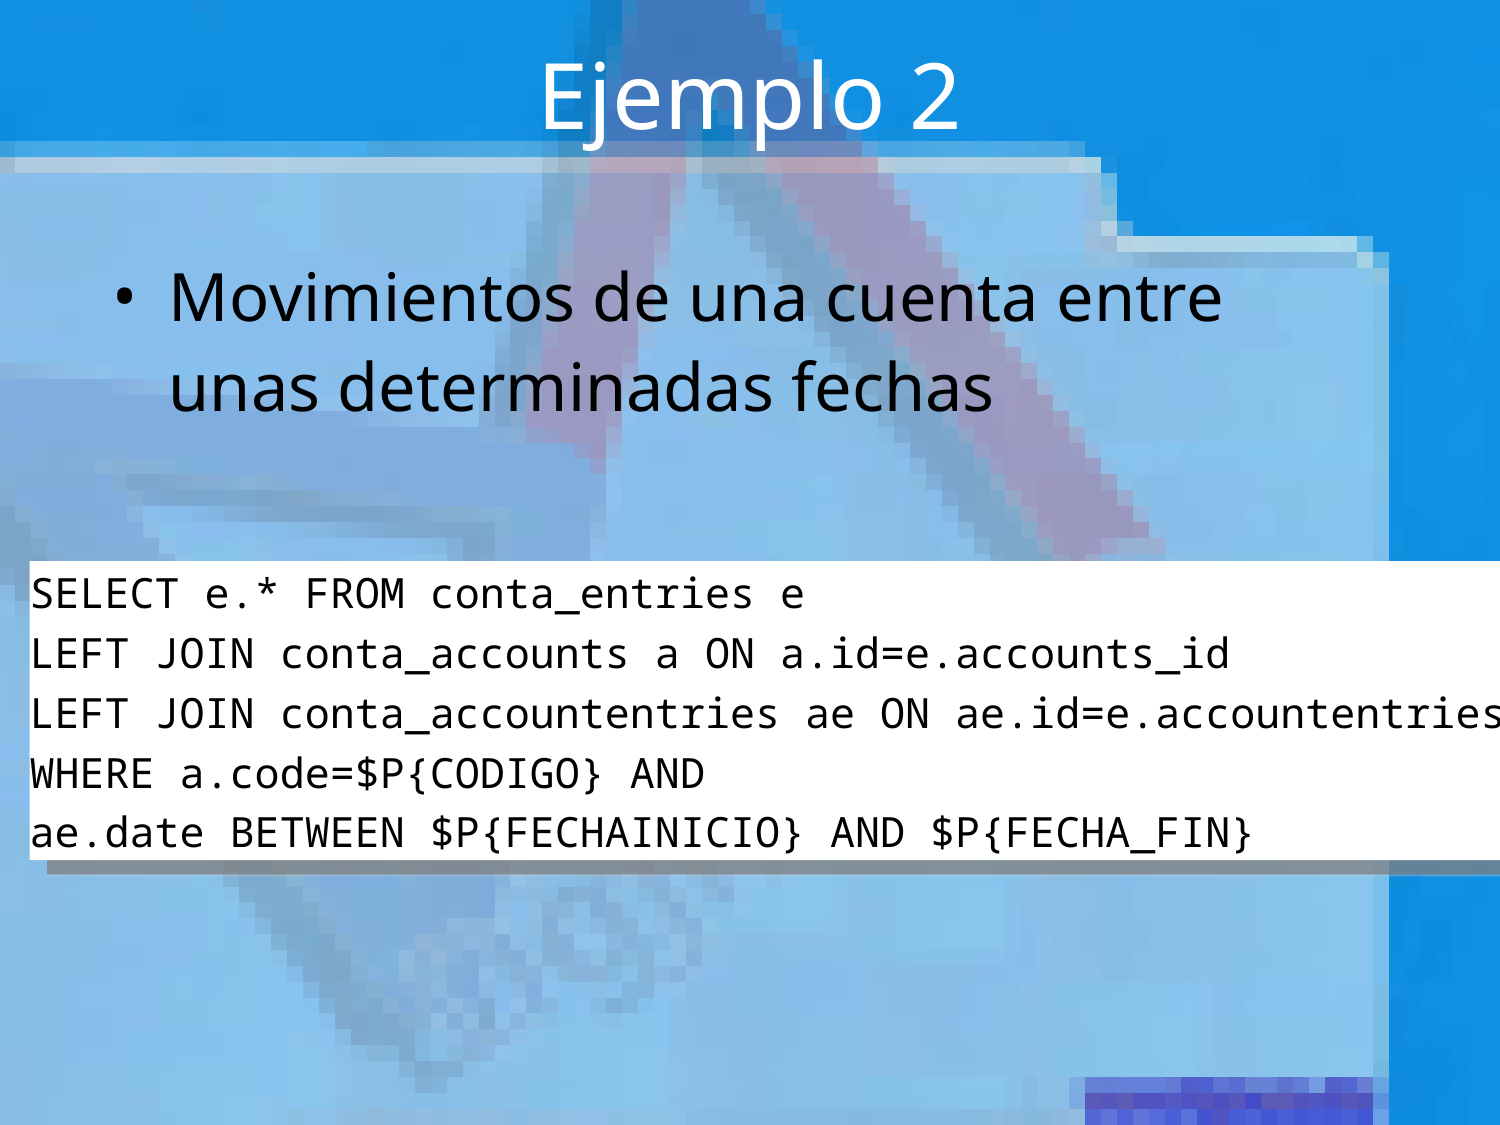

# Ejemplo 2
Movimientos de una cuenta entre unas determinadas fechas
SELECT e.* FROM conta_entries e
LEFT JOIN conta_accounts a ON a.id=e.accounts_id
LEFT JOIN conta_accountentries ae ON ae.id=e.accountentries_id
WHERE a.code=$P{CODIGO} AND
ae.date BETWEEN $P{FECHAINICIO} AND $P{FECHA_FIN}